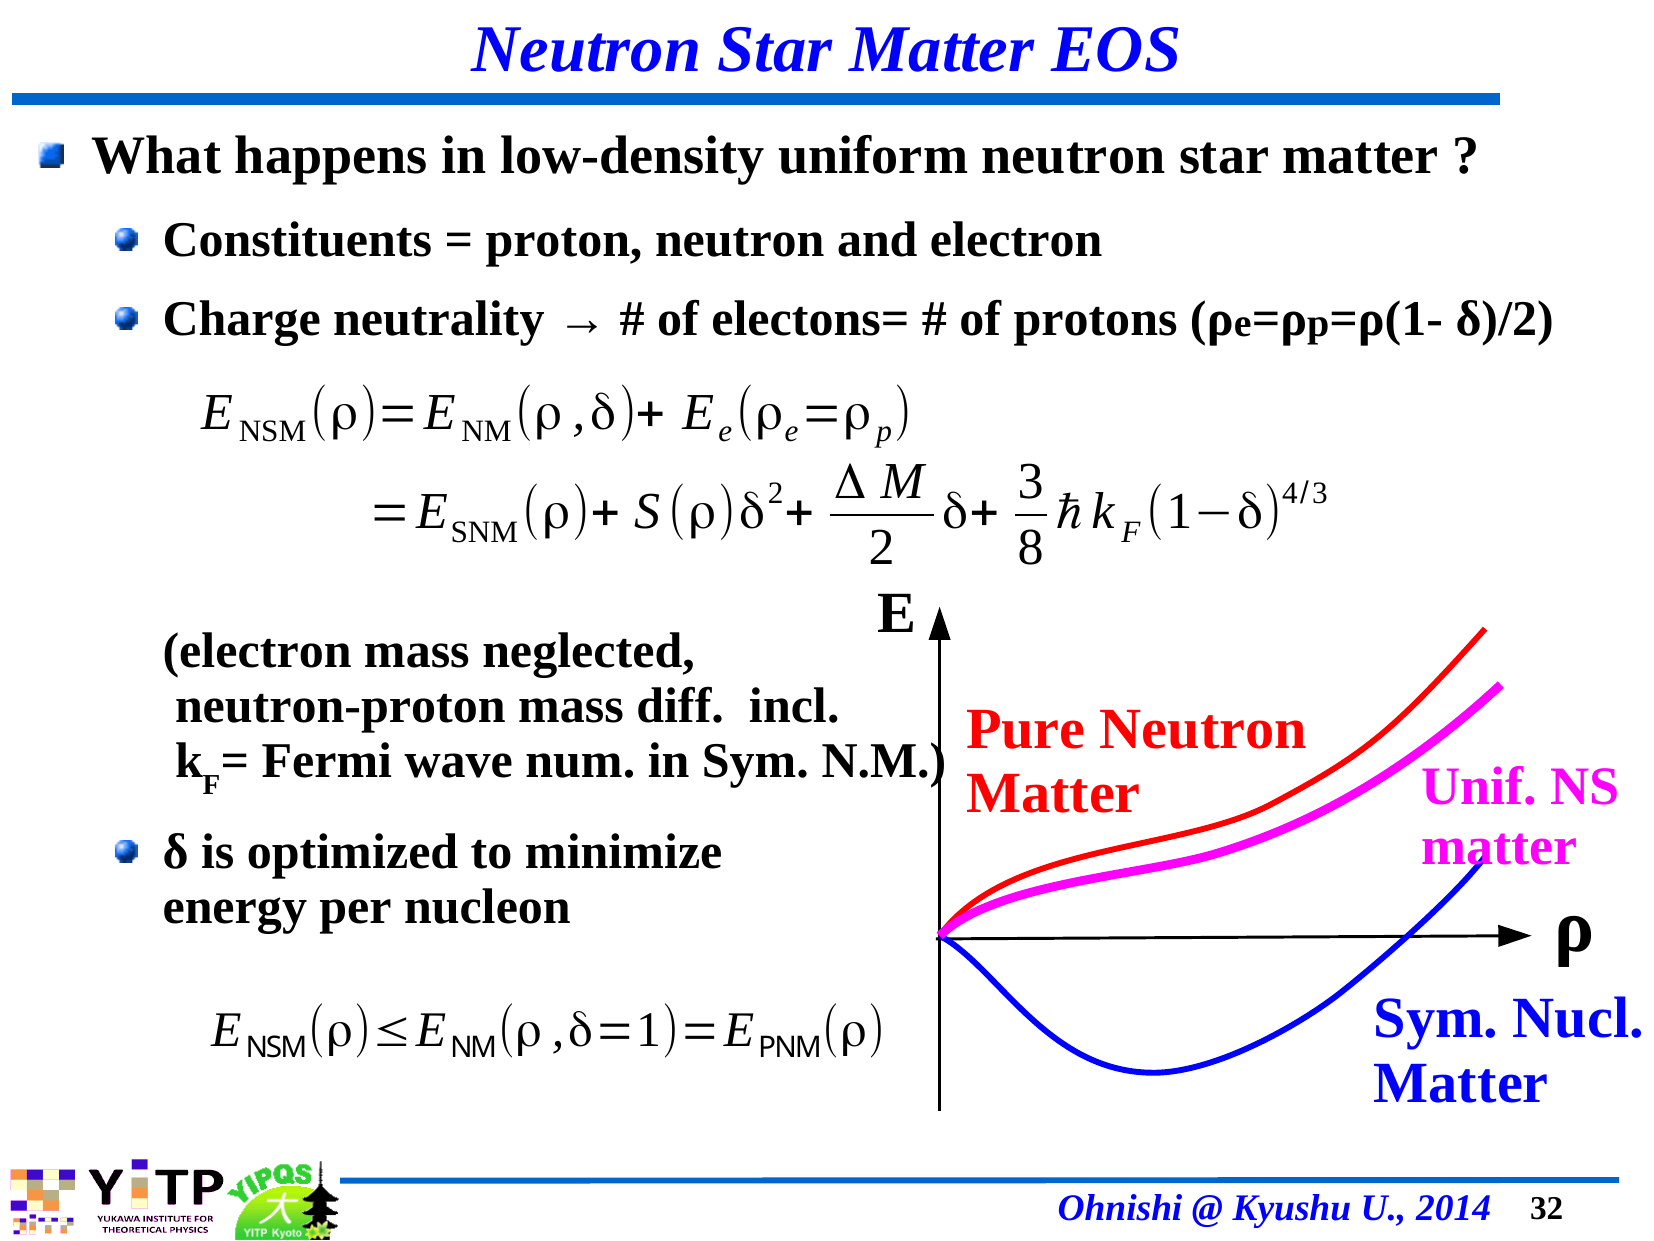

# Neutron Star Matter EOS
What happens in low-density uniform neutron star matter ?
Constituents = proton, neutron and electron
Charge neutrality → # of electons= # of protons (ρe=ρp=ρ(1- δ)/2)
(electron mass neglected,
 neutron-proton mass diff. incl.
 kF= Fermi wave num. in Sym. N.M.)
δ is optimized to minimize
energy per nucleon
E
Pure Neutron
Matter
ρ
Sym. Nucl.
Matter
Unif. NS
matter